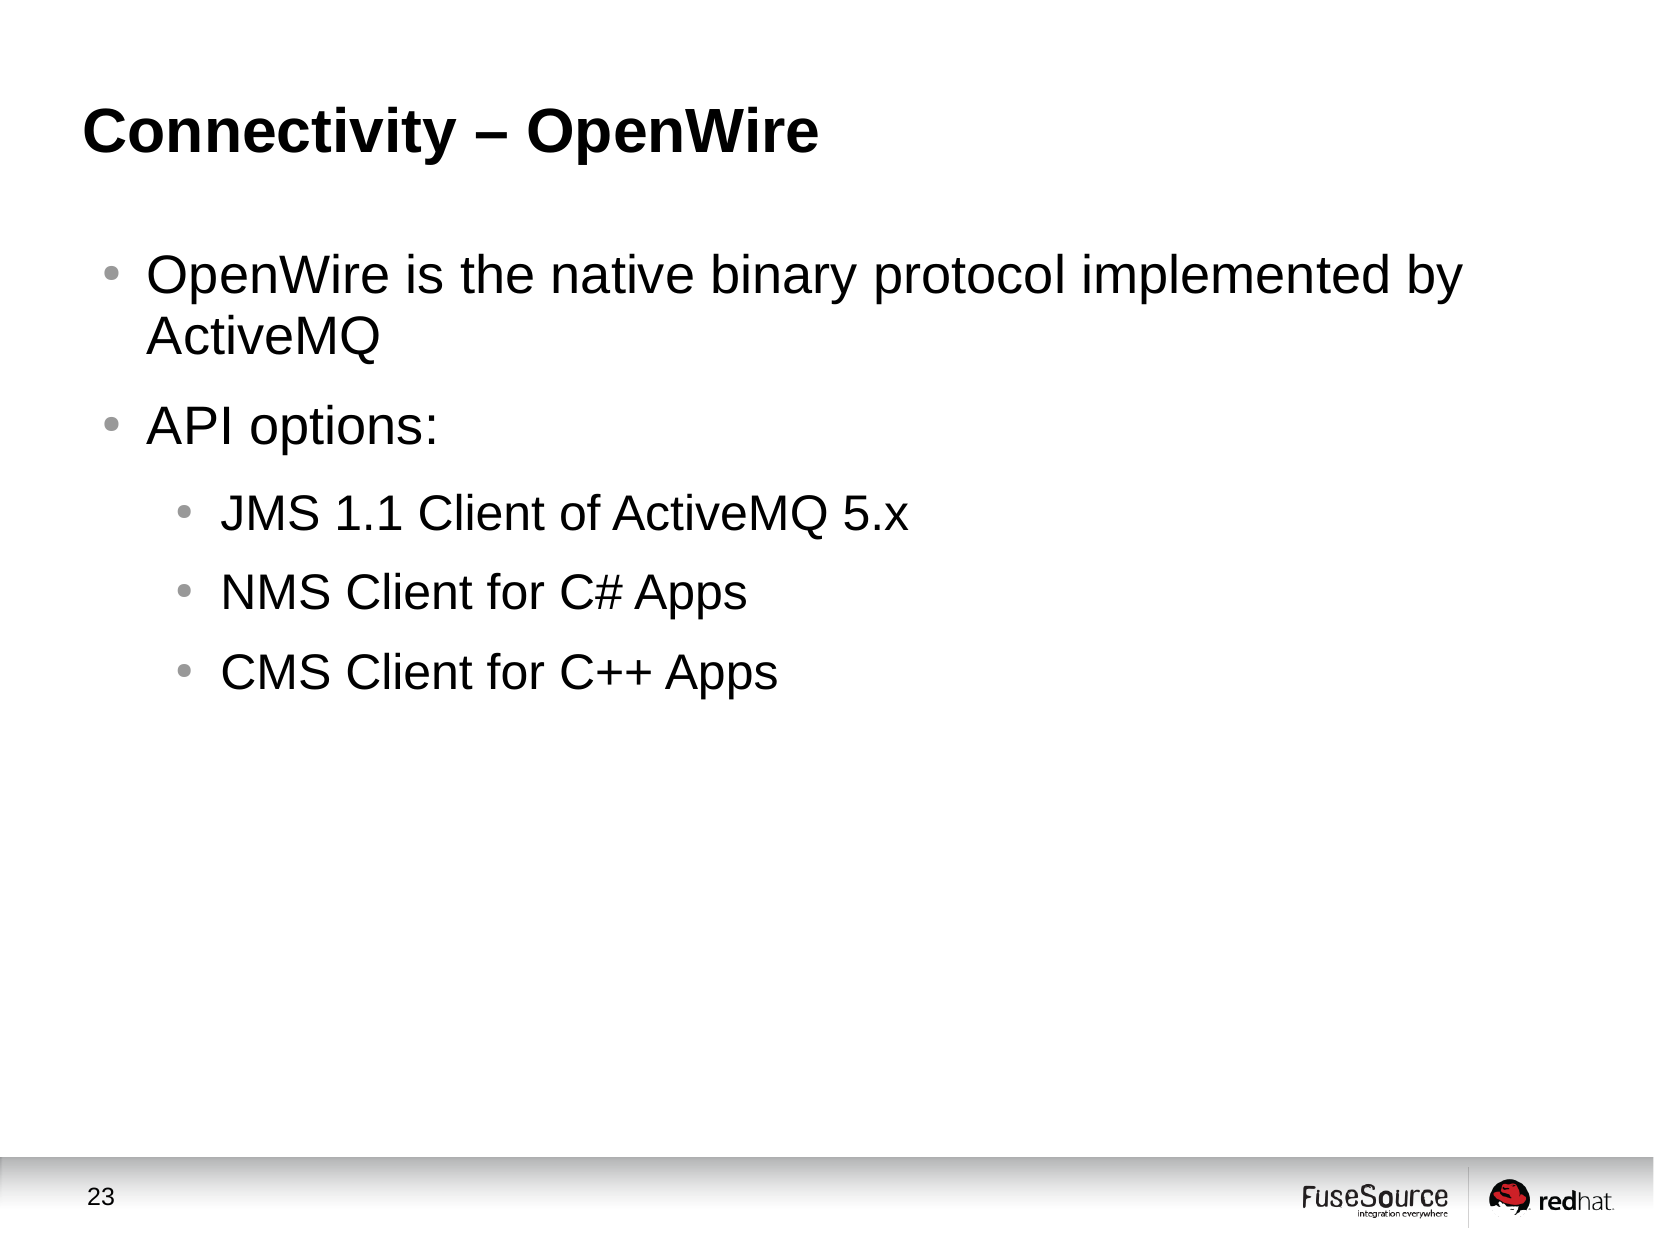

# Connectivity – OpenWire
OpenWire is the native binary protocol implemented by ActiveMQ
API options:
JMS 1.1 Client of ActiveMQ 5.x
NMS Client for C# Apps
CMS Client for C++ Apps